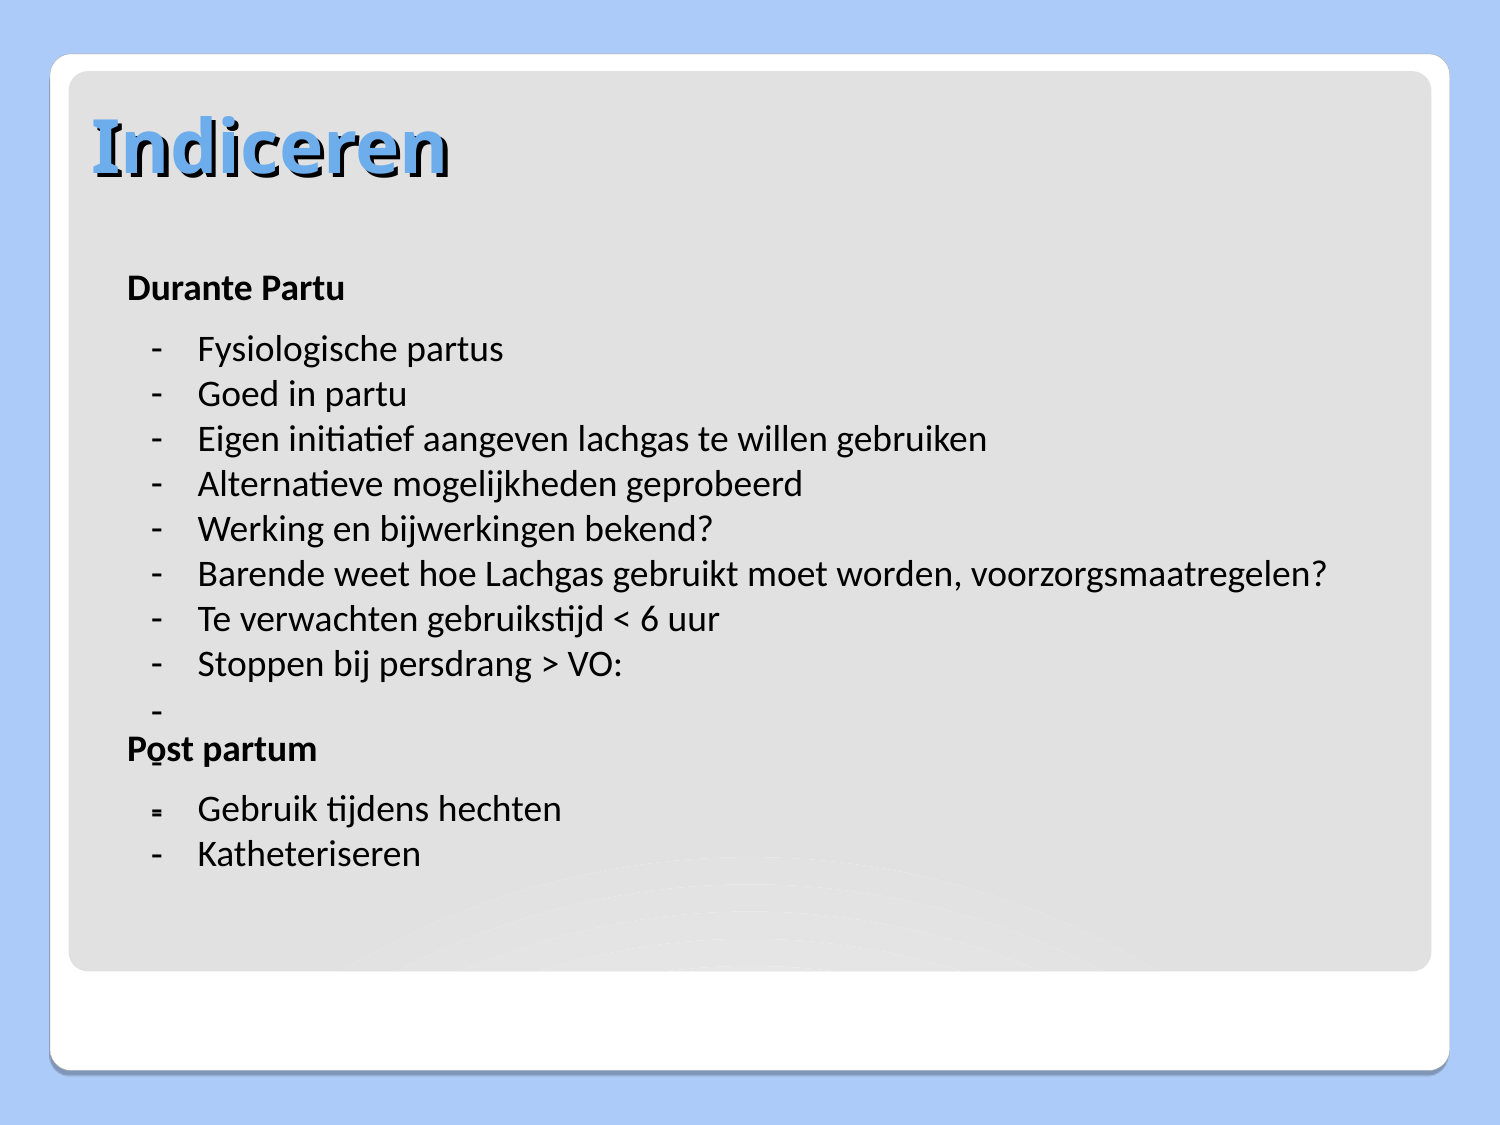

# Indiceren
Durante Partu
Fysiologische partus
Goed in partu
Eigen initiatief aangeven lachgas te willen gebruiken
Alternatieve mogelijkheden geprobeerd
Werking en bijwerkingen bekend?
Barende weet hoe Lachgas gebruikt moet worden, voorzorgsmaatregelen?
Te verwachten gebruikstijd < 6 uur
Stoppen bij persdrang > VO:
Post partum
Gebruik tijdens hechten
Katheteriseren